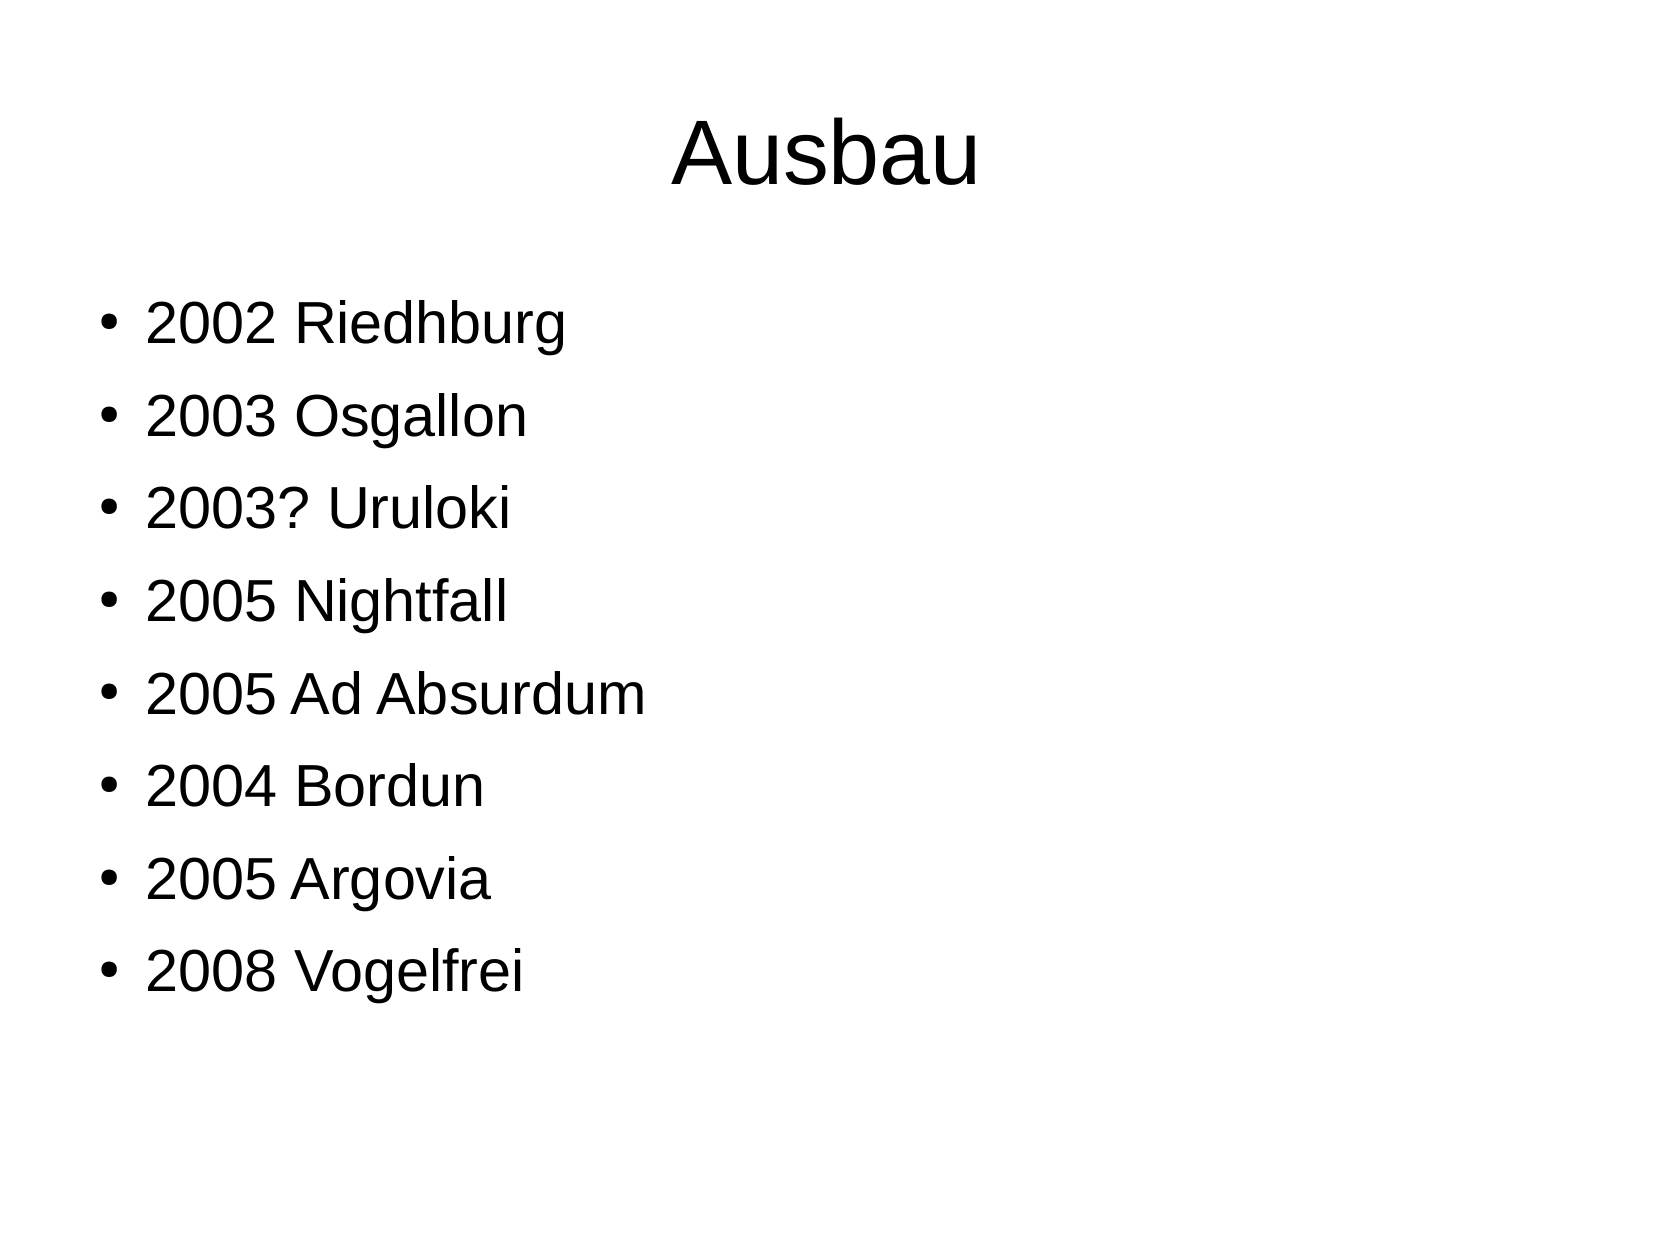

# Ausbau
2002 Riedhburg
2003 Osgallon
2003? Uruloki
2005 Nightfall
2005 Ad Absurdum
2004 Bordun
2005 Argovia
2008 Vogelfrei